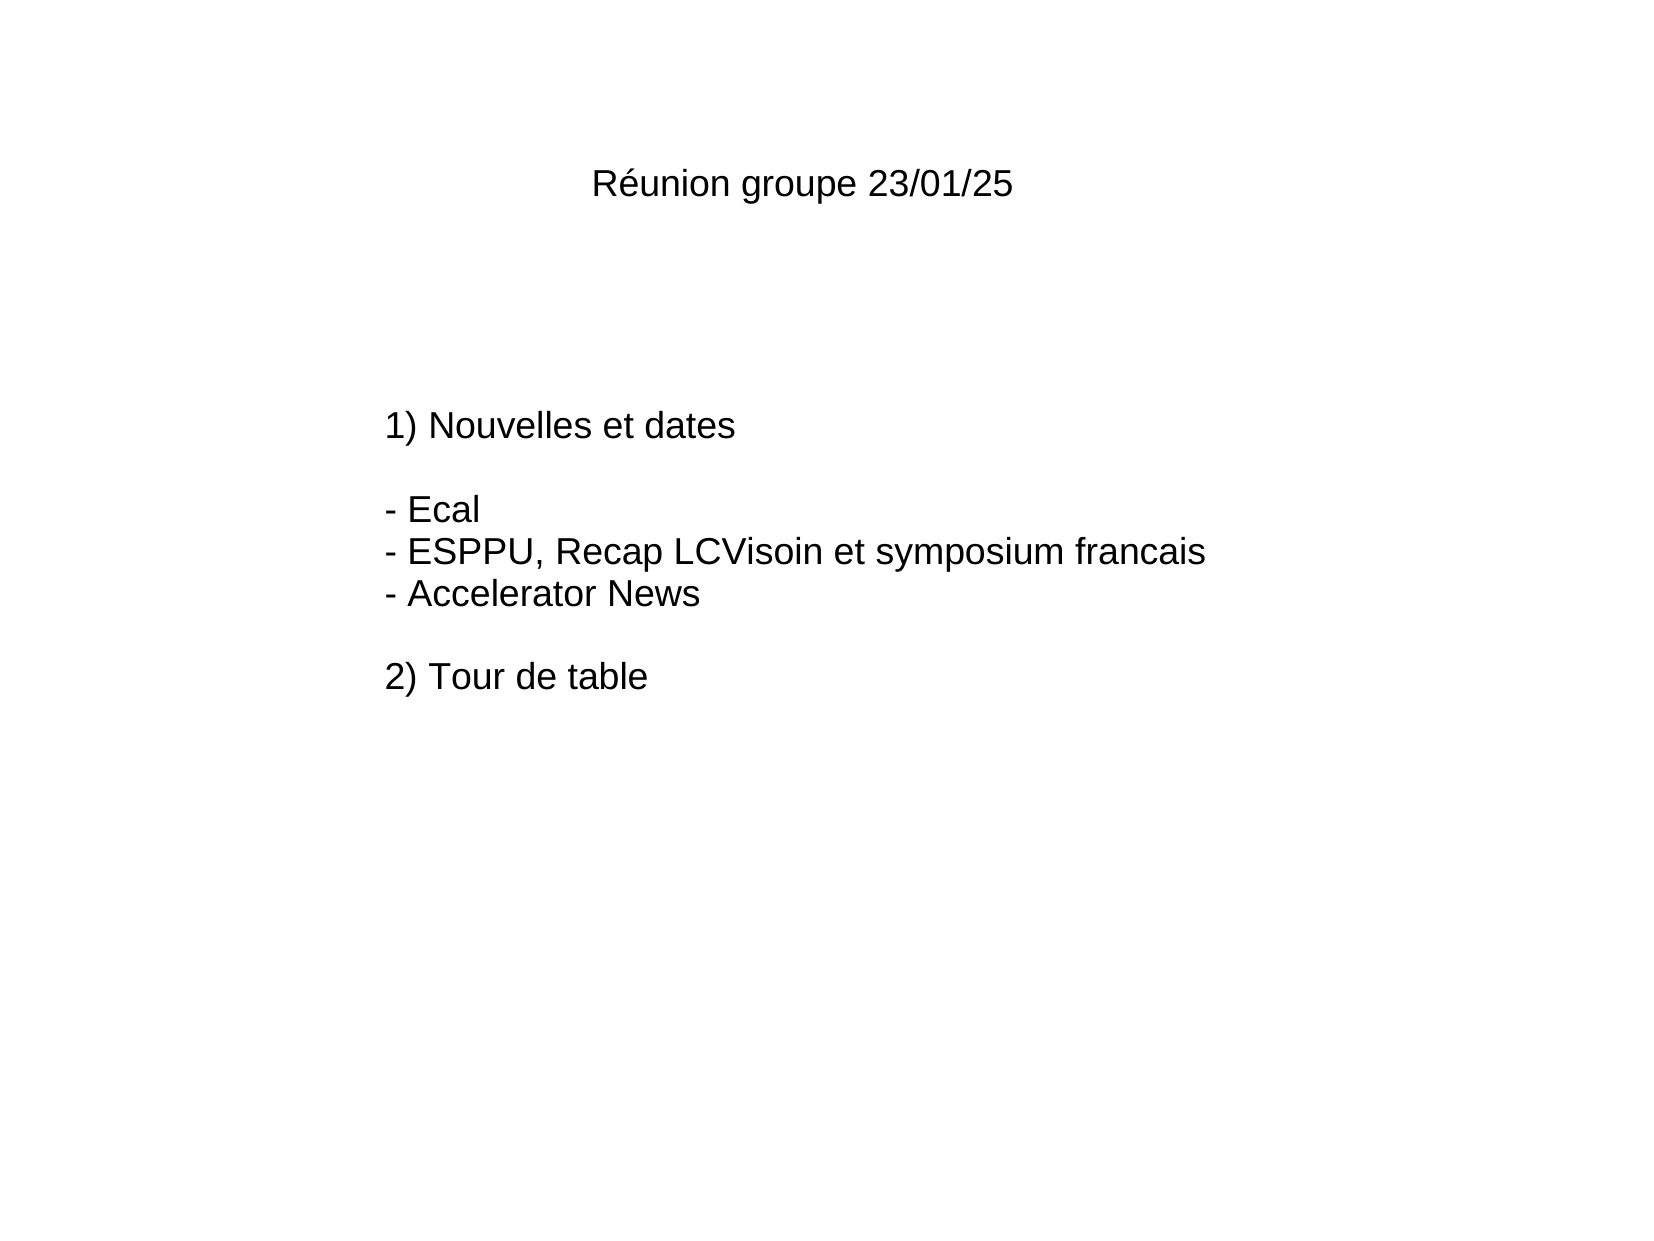

1) Nouvelles et dates
- Ecal
- ESPPU, Recap LCVisoin et symposium francais
- Accelerator News
2) Tour de table
Réunion groupe 23/01/25